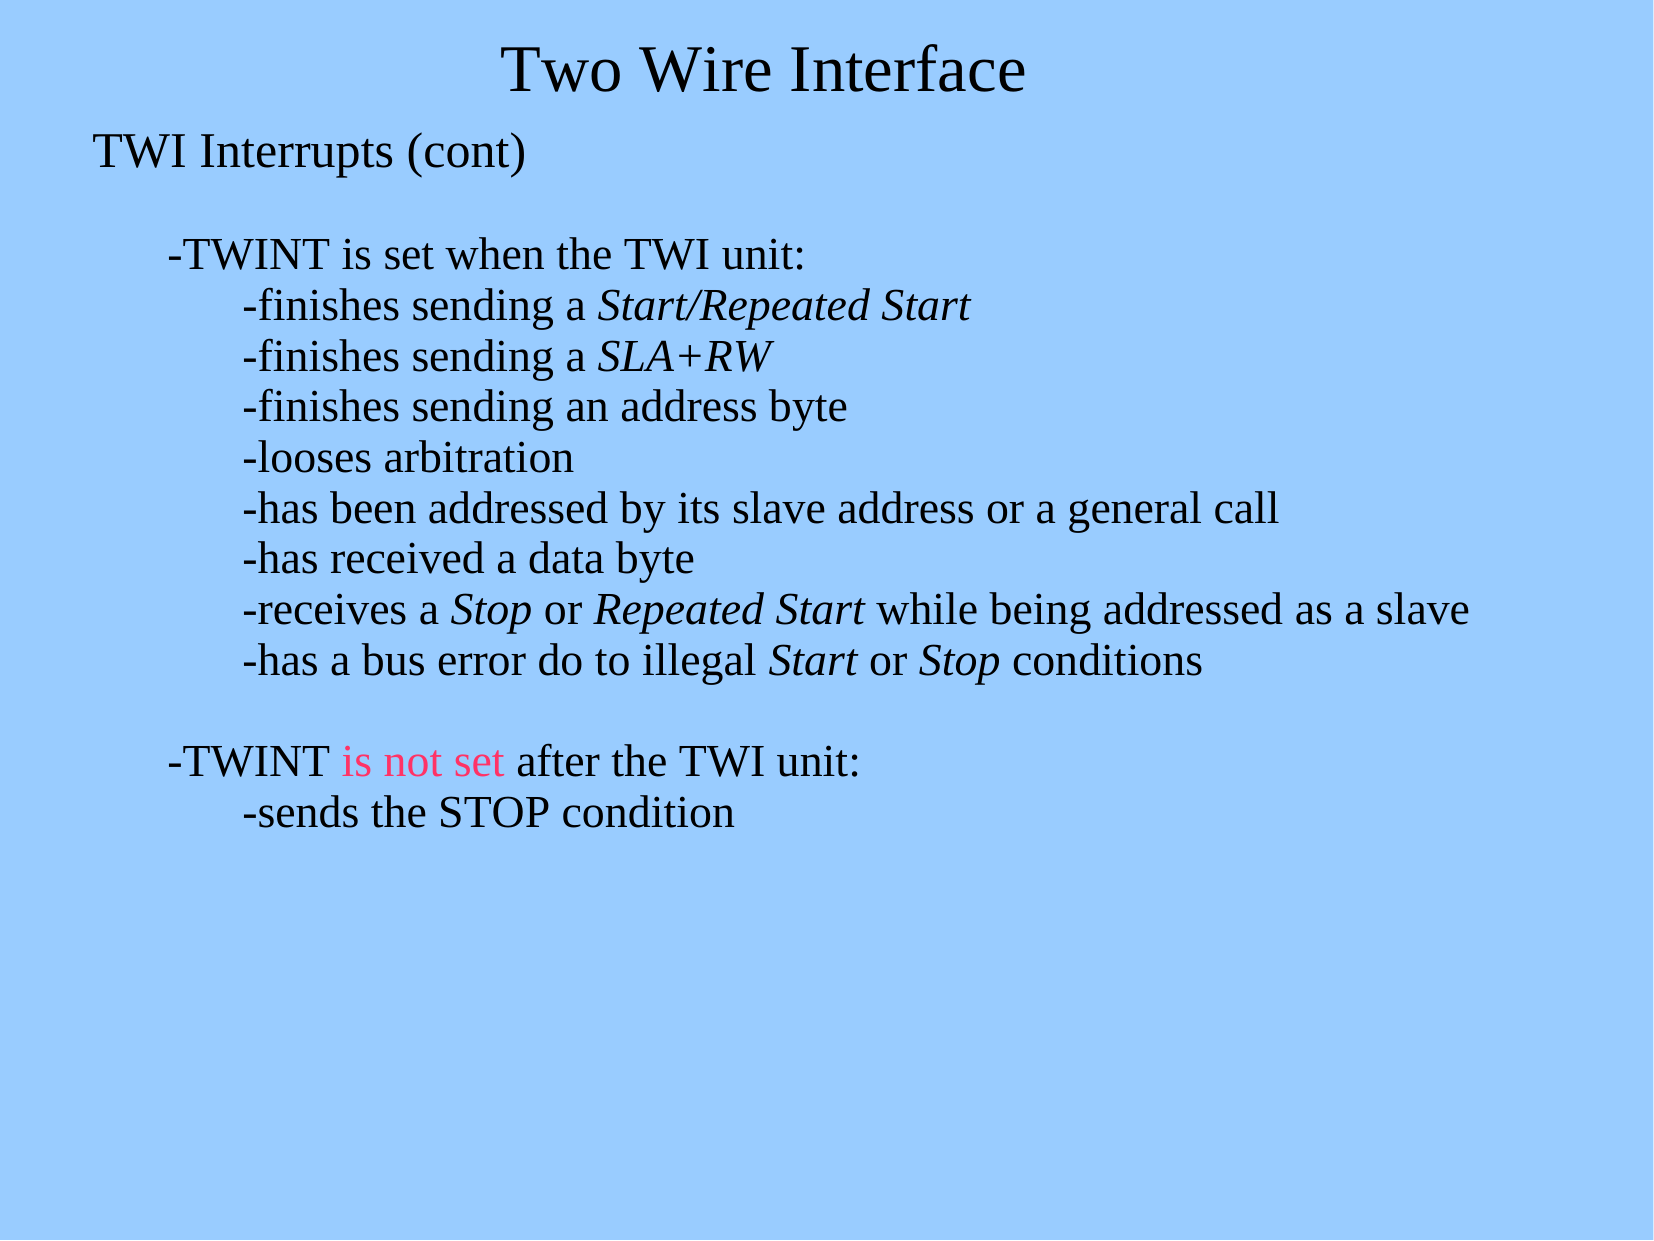

Two Wire Interface
TWI Interrupts (cont)
	-TWINT is set when the TWI unit:
		-finishes sending a Start/Repeated Start
		-finishes sending a SLA+RW
		-finishes sending an address byte
		-looses arbitration
		-has been addressed by its slave address or a general call
		-has received a data byte
		-receives a Stop or Repeated Start while being addressed as a slave
		-has a bus error do to illegal Start or Stop conditions
	-TWINT is not set after the TWI unit:
		-sends the STOP condition